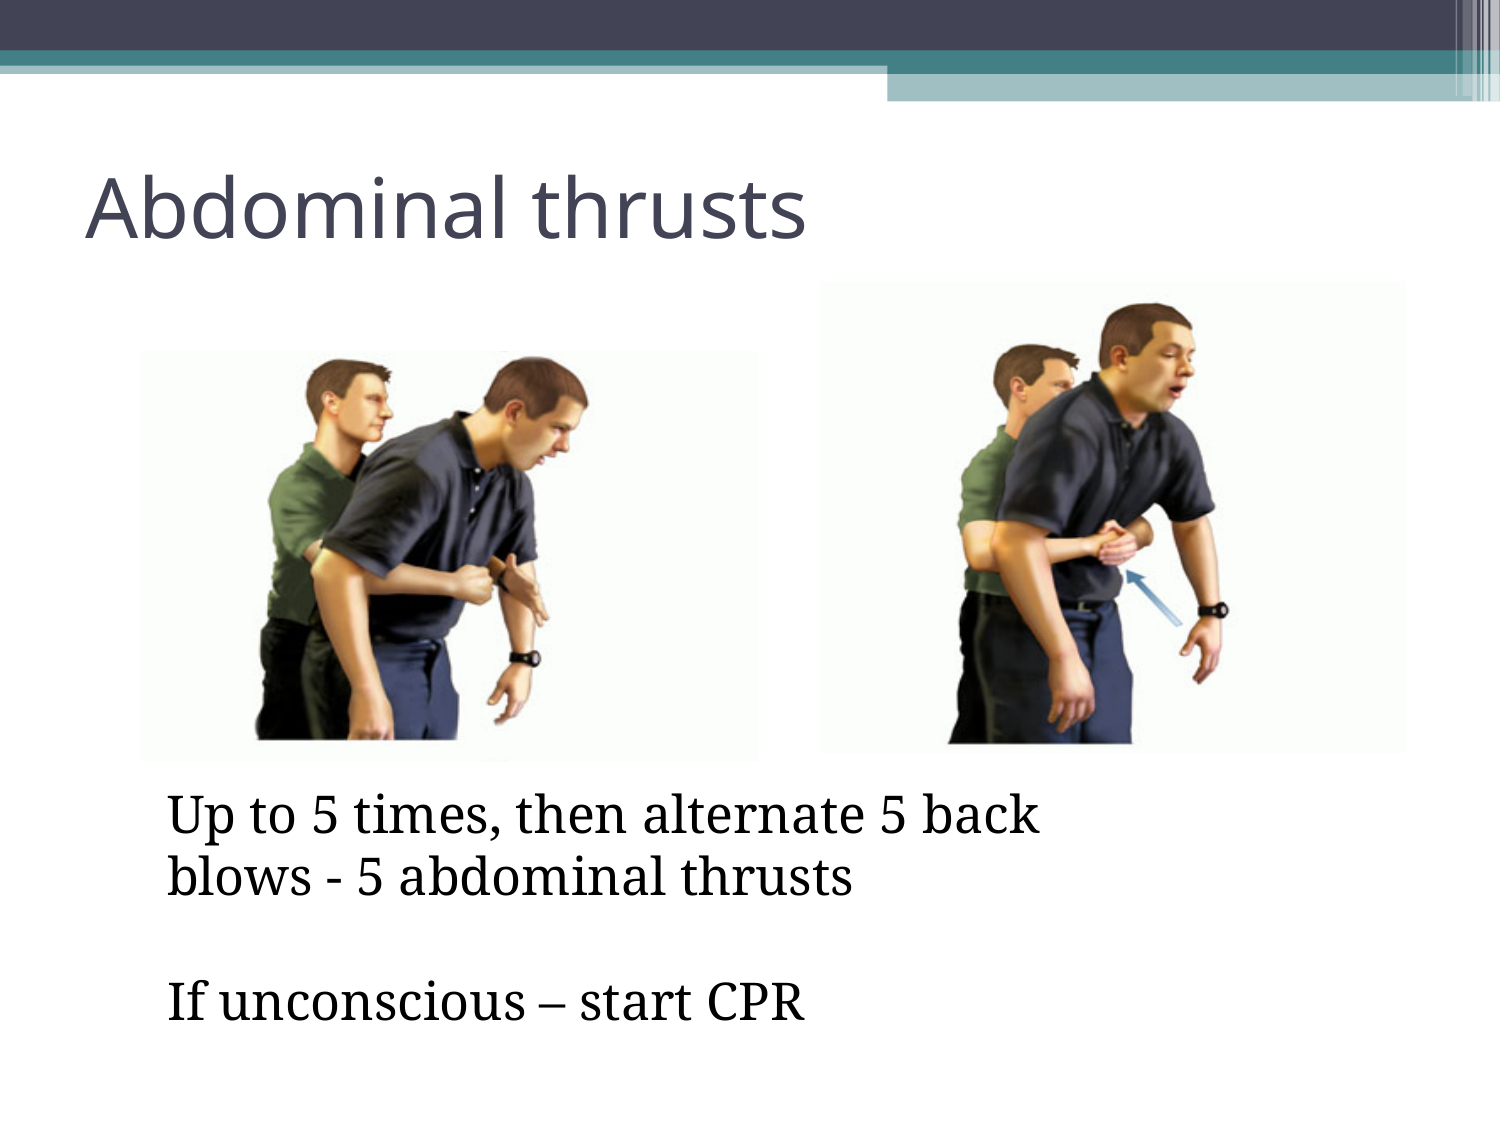

Abdominal thrusts
Up to 5 times, then alternate 5 back blows - 5 abdominal thrusts
If unconscious – start CPR